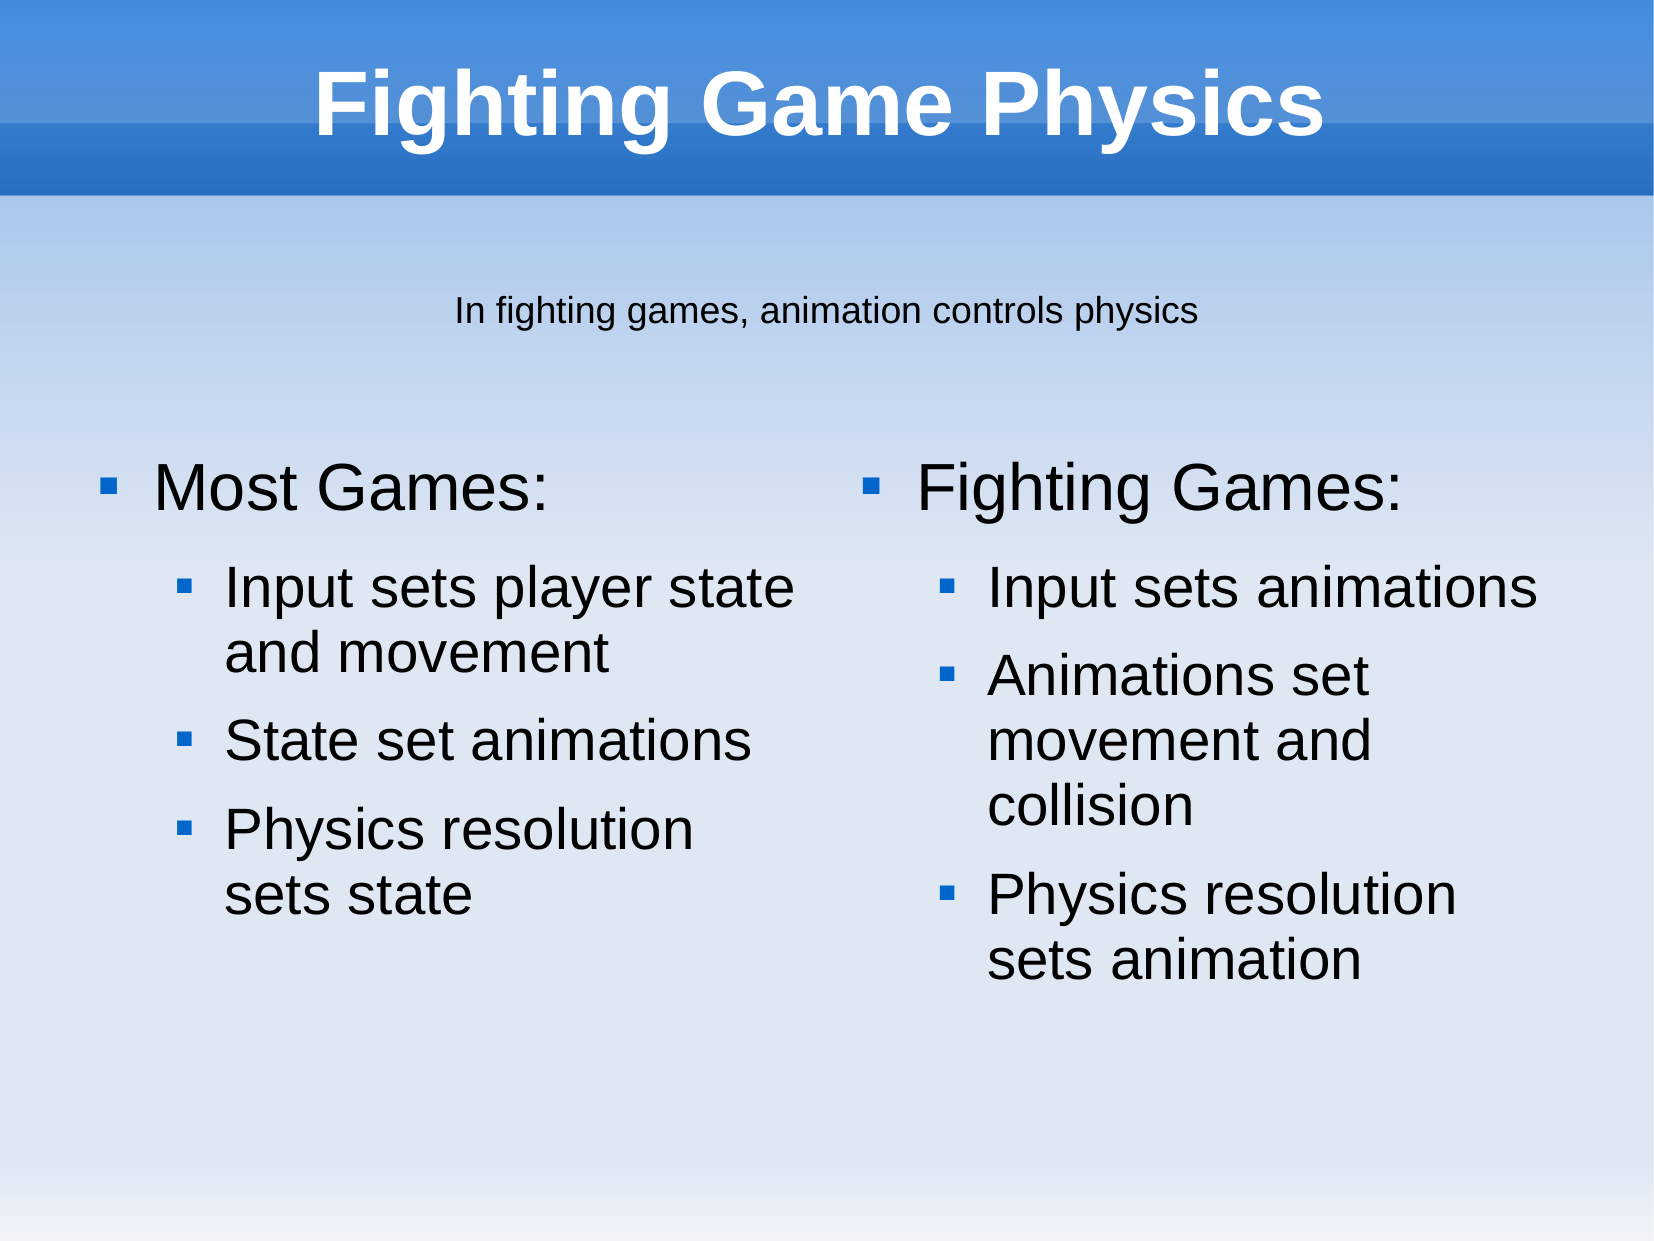

# Fighting Game Physics
In fighting games, animation controls physics
Most Games:
Input sets player state and movement
State set animations
Physics resolution sets state
Fighting Games:
Input sets animations
Animations set movement and collision
Physics resolution sets animation